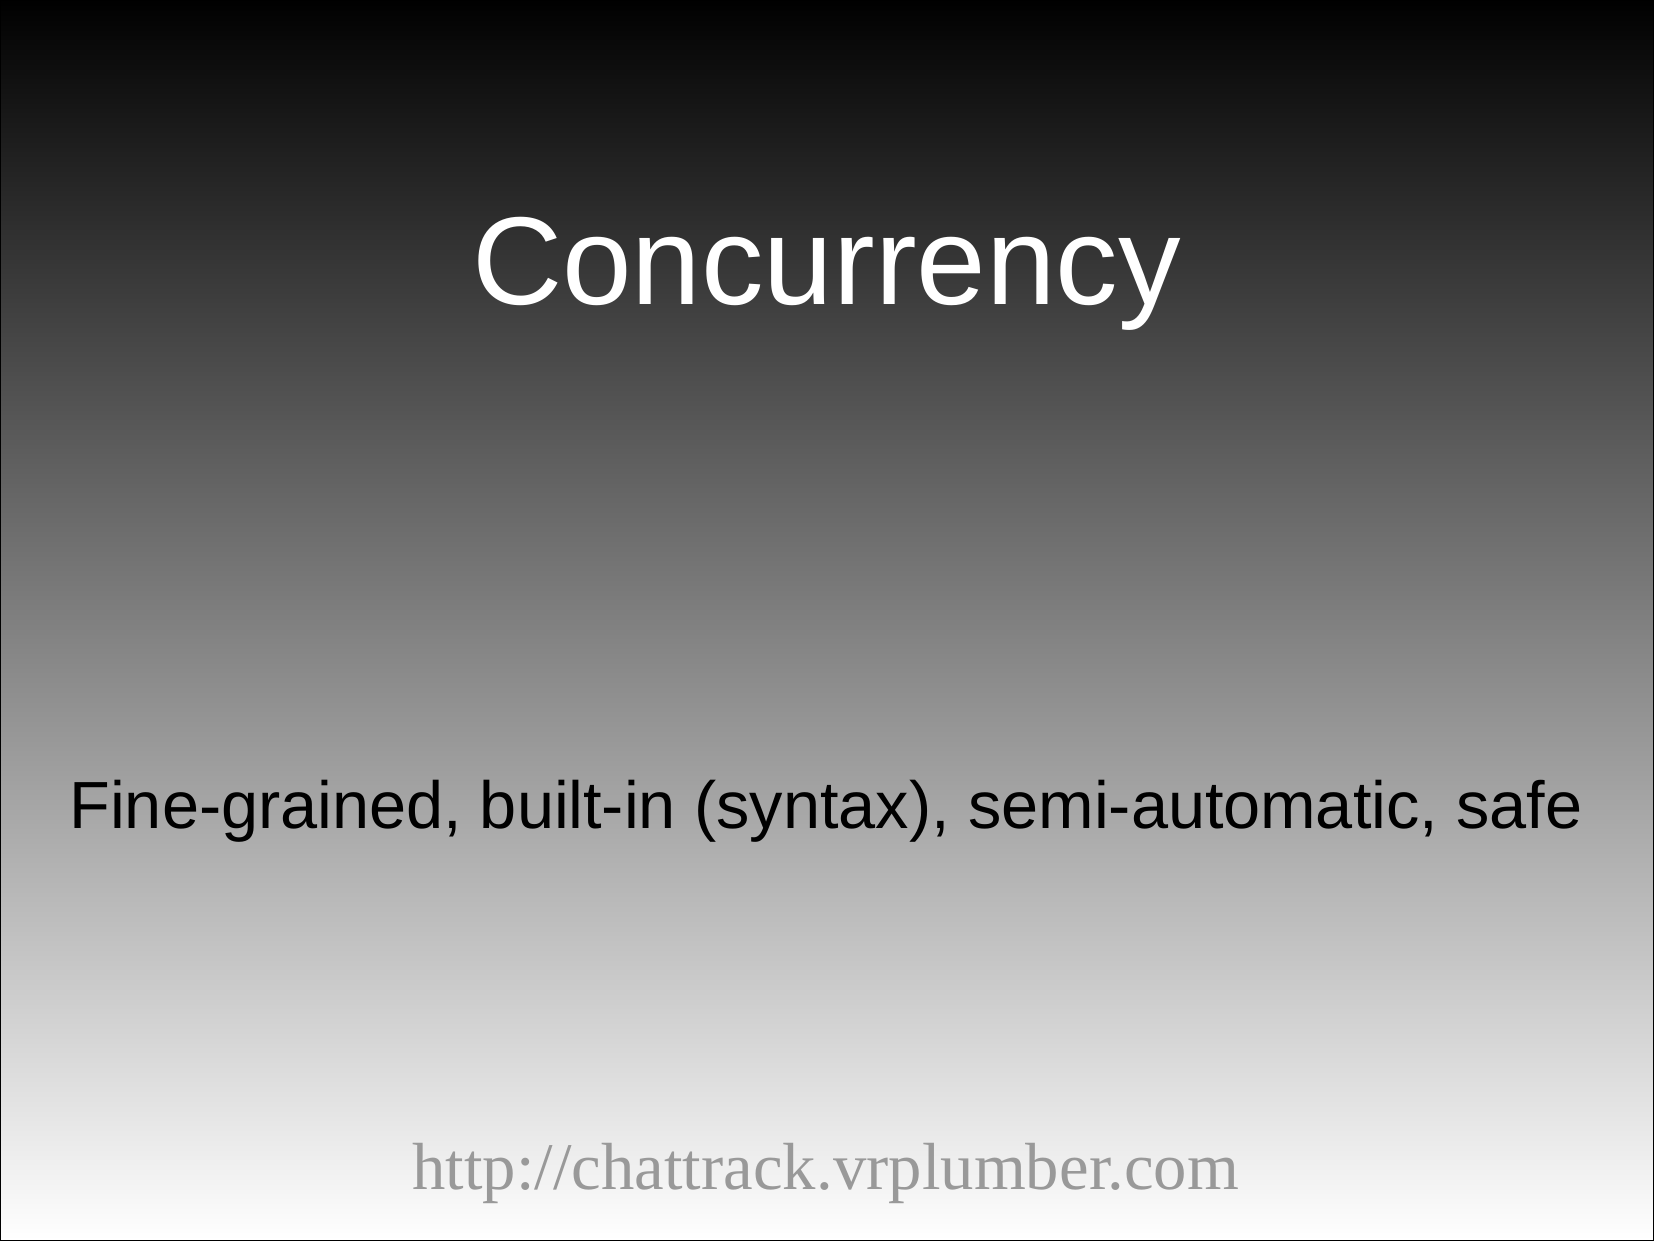

# Concurrency
Fine-grained, built-in (syntax), semi-automatic, safe
http://chattrack.vrplumber.com
20